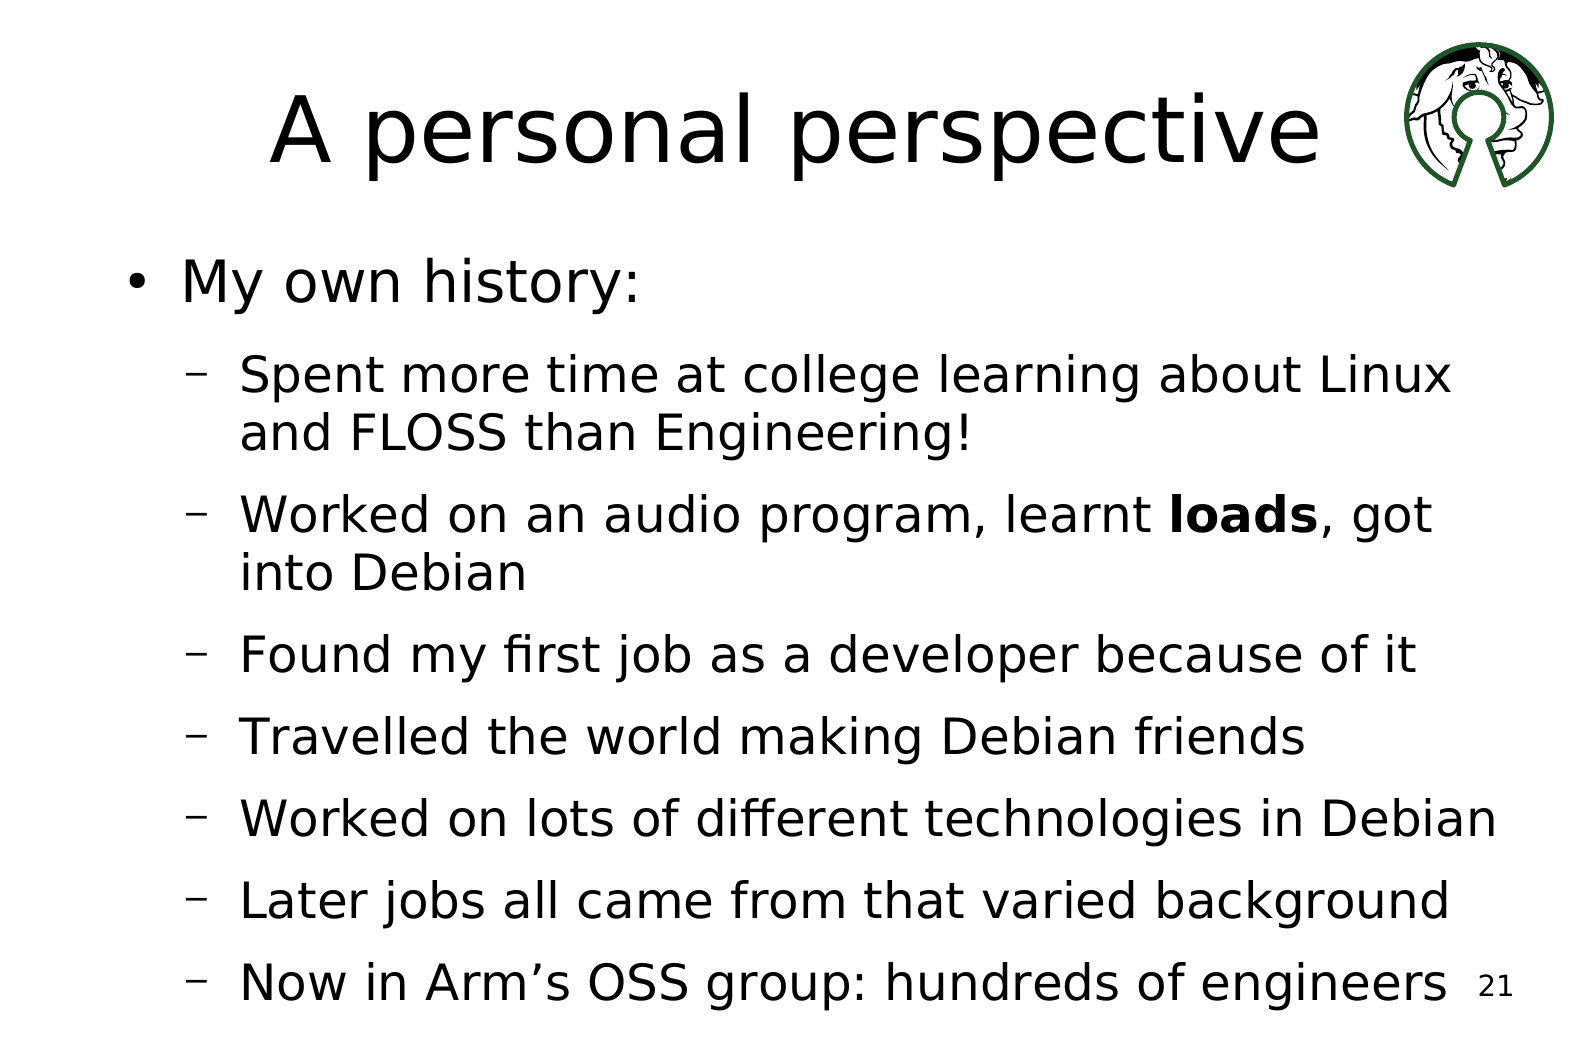

# A personal perspective
My own history:
Spent more time at college learning about Linux and FLOSS than Engineering!
Worked on an audio program, learnt loads, got into Debian
Found my first job as a developer because of it
Travelled the world making Debian friends
Worked on lots of different technologies in Debian
Later jobs all came from that varied background
Now in Arm’s OSS group: hundreds of engineers
21